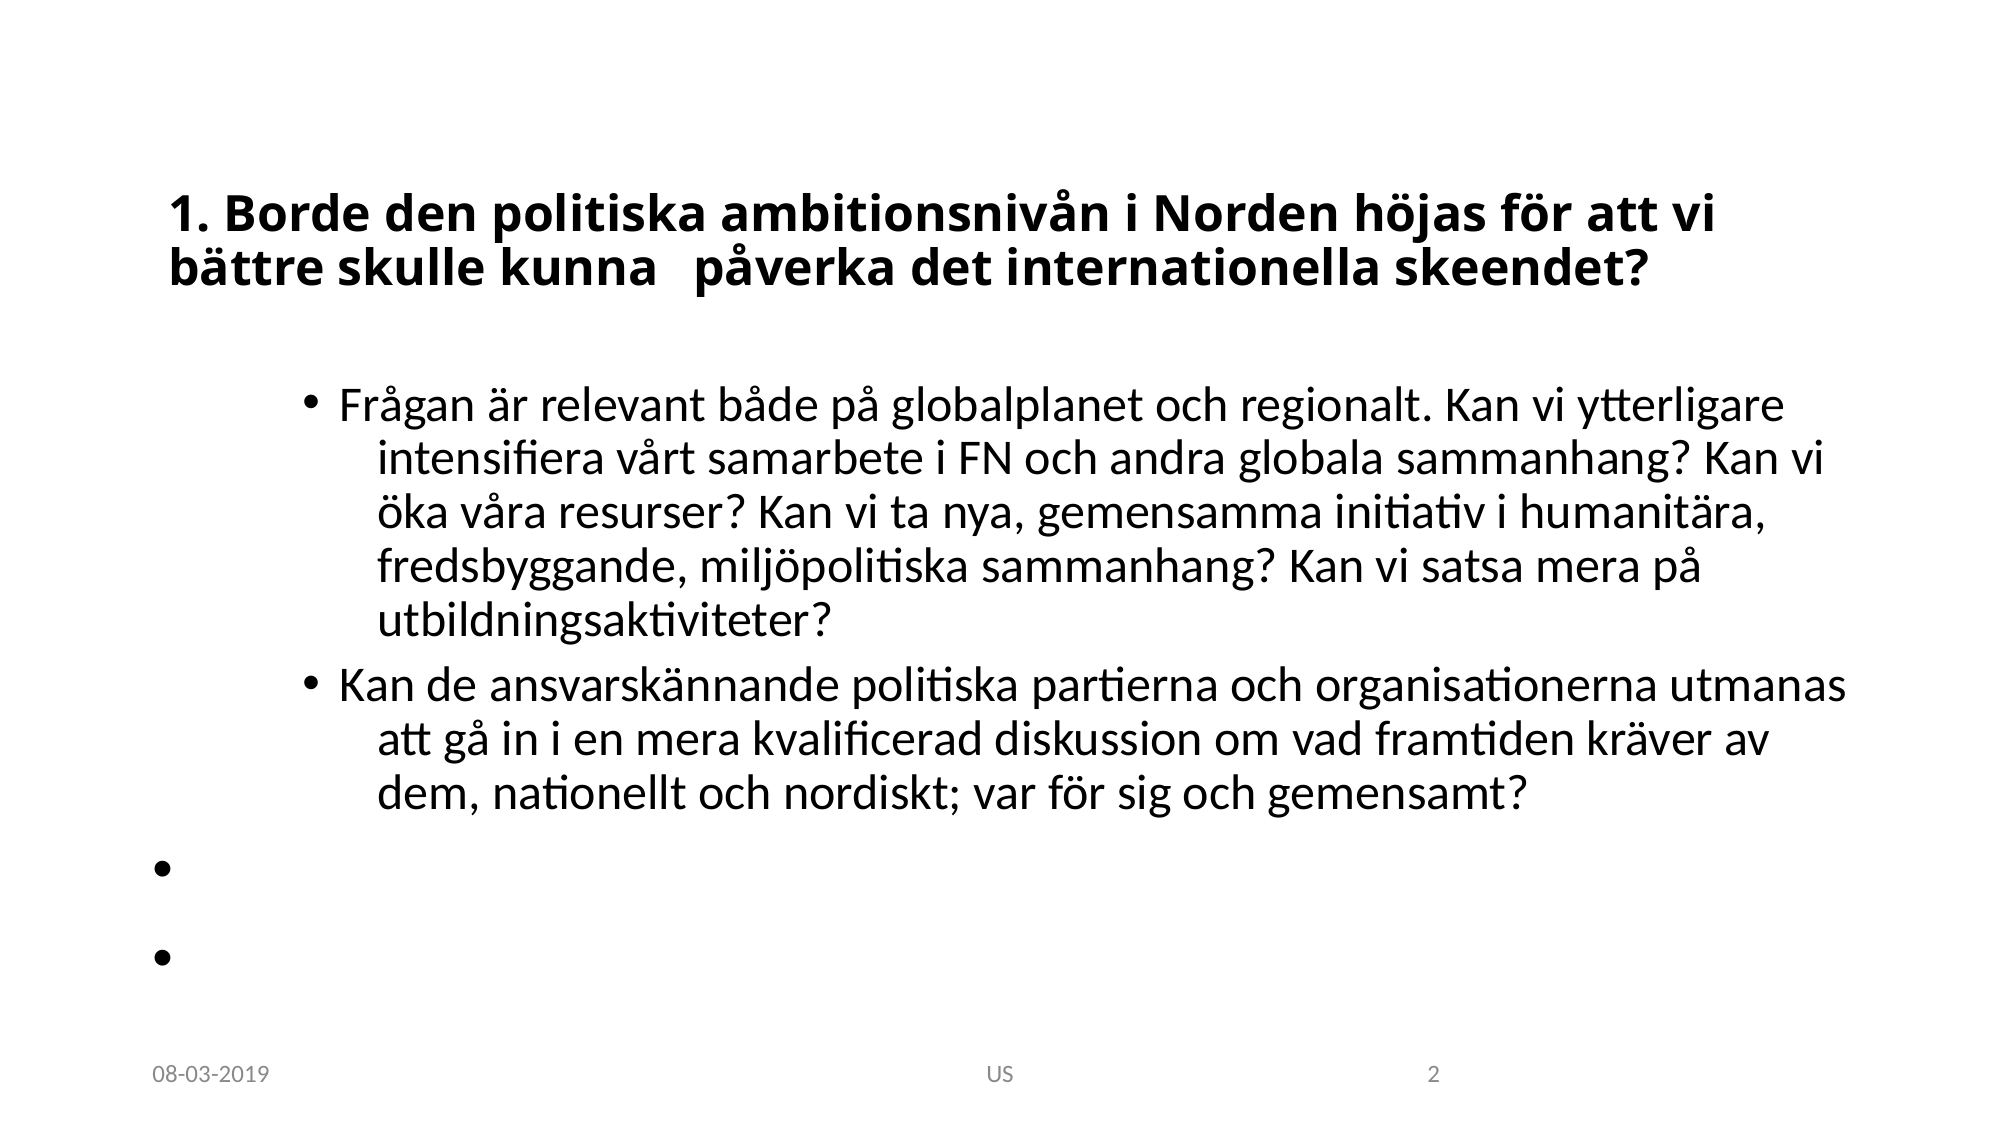

# 1. Borde den politiska ambitionsnivån i Norden höjas för att vi bättre skulle kunna 	påverka det internationella skeendet?
Frågan är relevant både på globalplanet och regionalt. Kan vi ytterligare intensifiera vårt samarbete i FN och andra globala sammanhang? Kan vi öka våra resurser? Kan vi ta nya, gemensamma initiativ i humanitära, fredsbyggande, miljöpolitiska sammanhang? Kan vi satsa mera på utbildningsaktiviteter?
Kan de ansvarskännande politiska partierna och organisationerna utmanas att gå in i en mera kvalificerad diskussion om vad framtiden kräver av dem, nationellt och nordiskt; var för sig och gemensamt?
08-03-2019
US
2